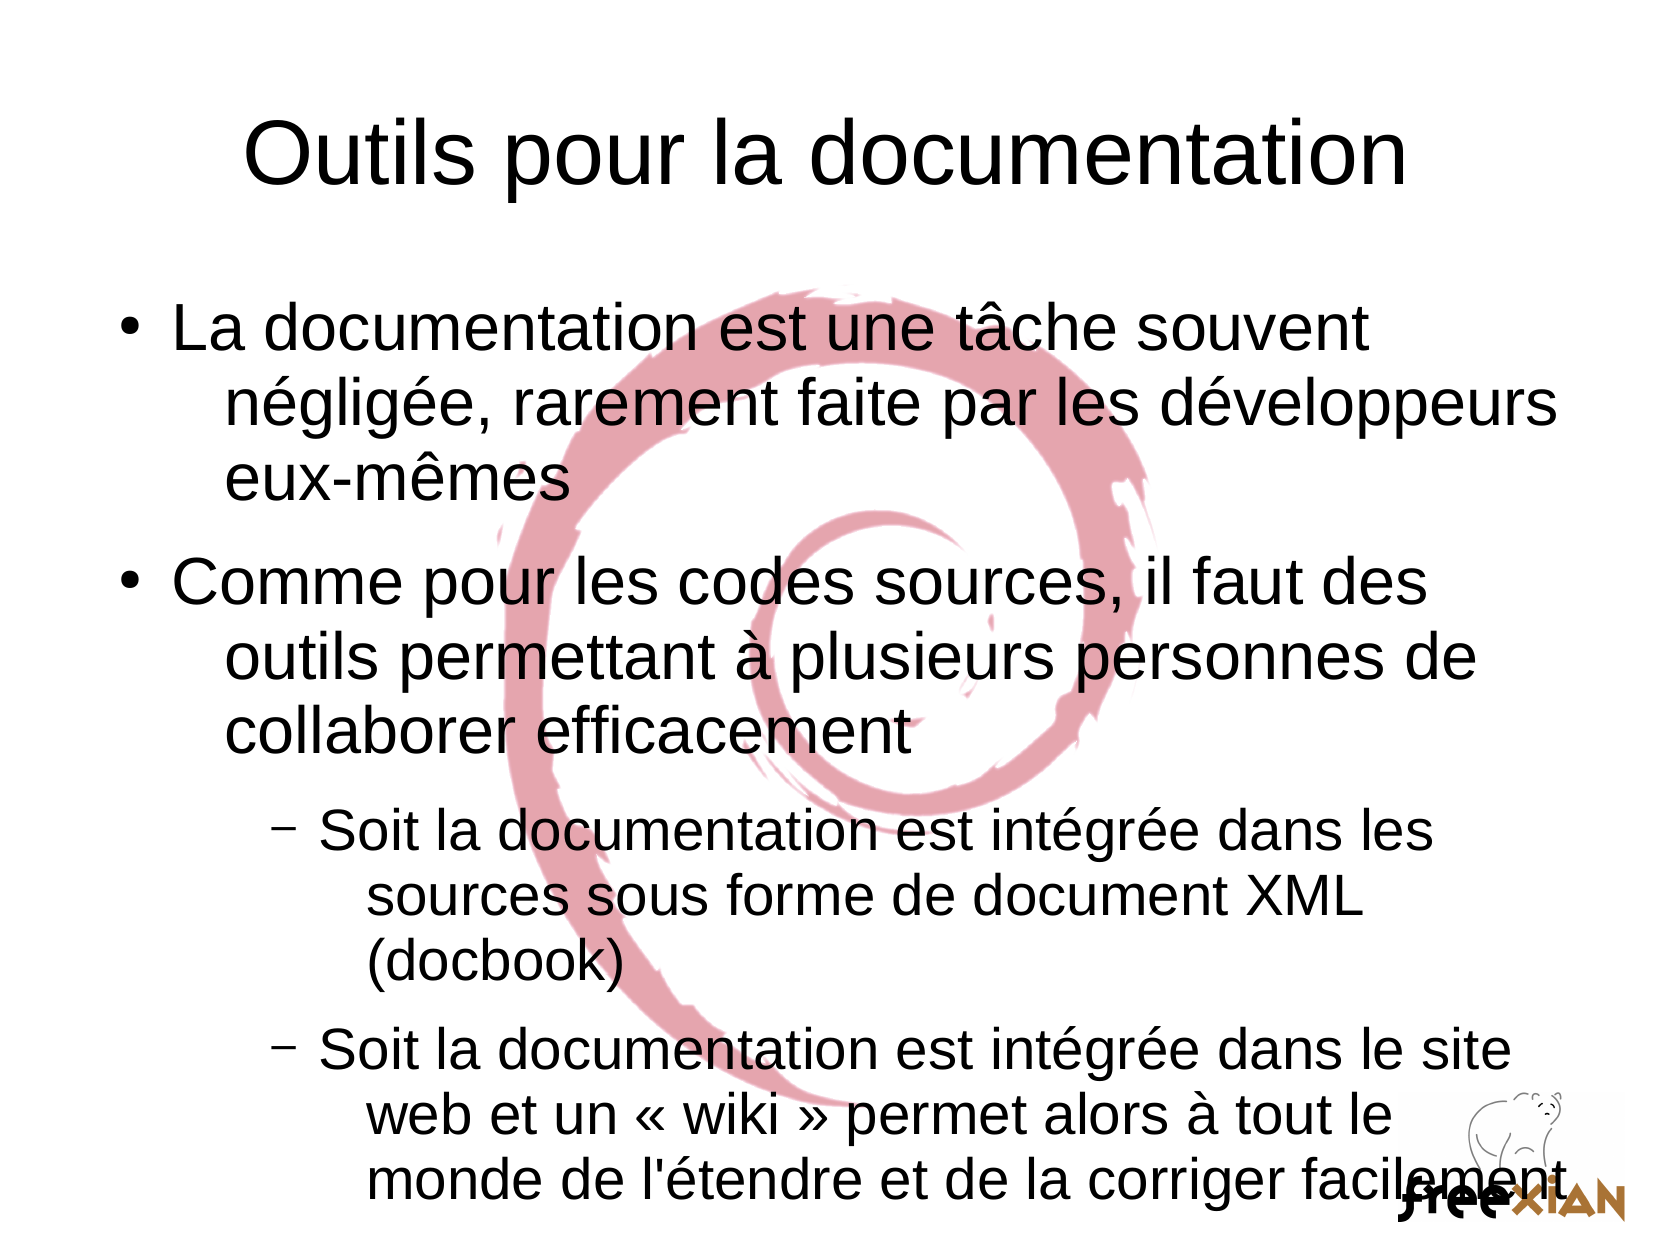

# Outils pour la documentation
La documentation est une tâche souvent négligée, rarement faite par les développeurs eux-mêmes
Comme pour les codes sources, il faut des outils permettant à plusieurs personnes de collaborer efficacement
Soit la documentation est intégrée dans les sources sous forme de document XML (docbook)
Soit la documentation est intégrée dans le site web et un « wiki » permet alors à tout le monde de l'étendre et de la corriger facilement